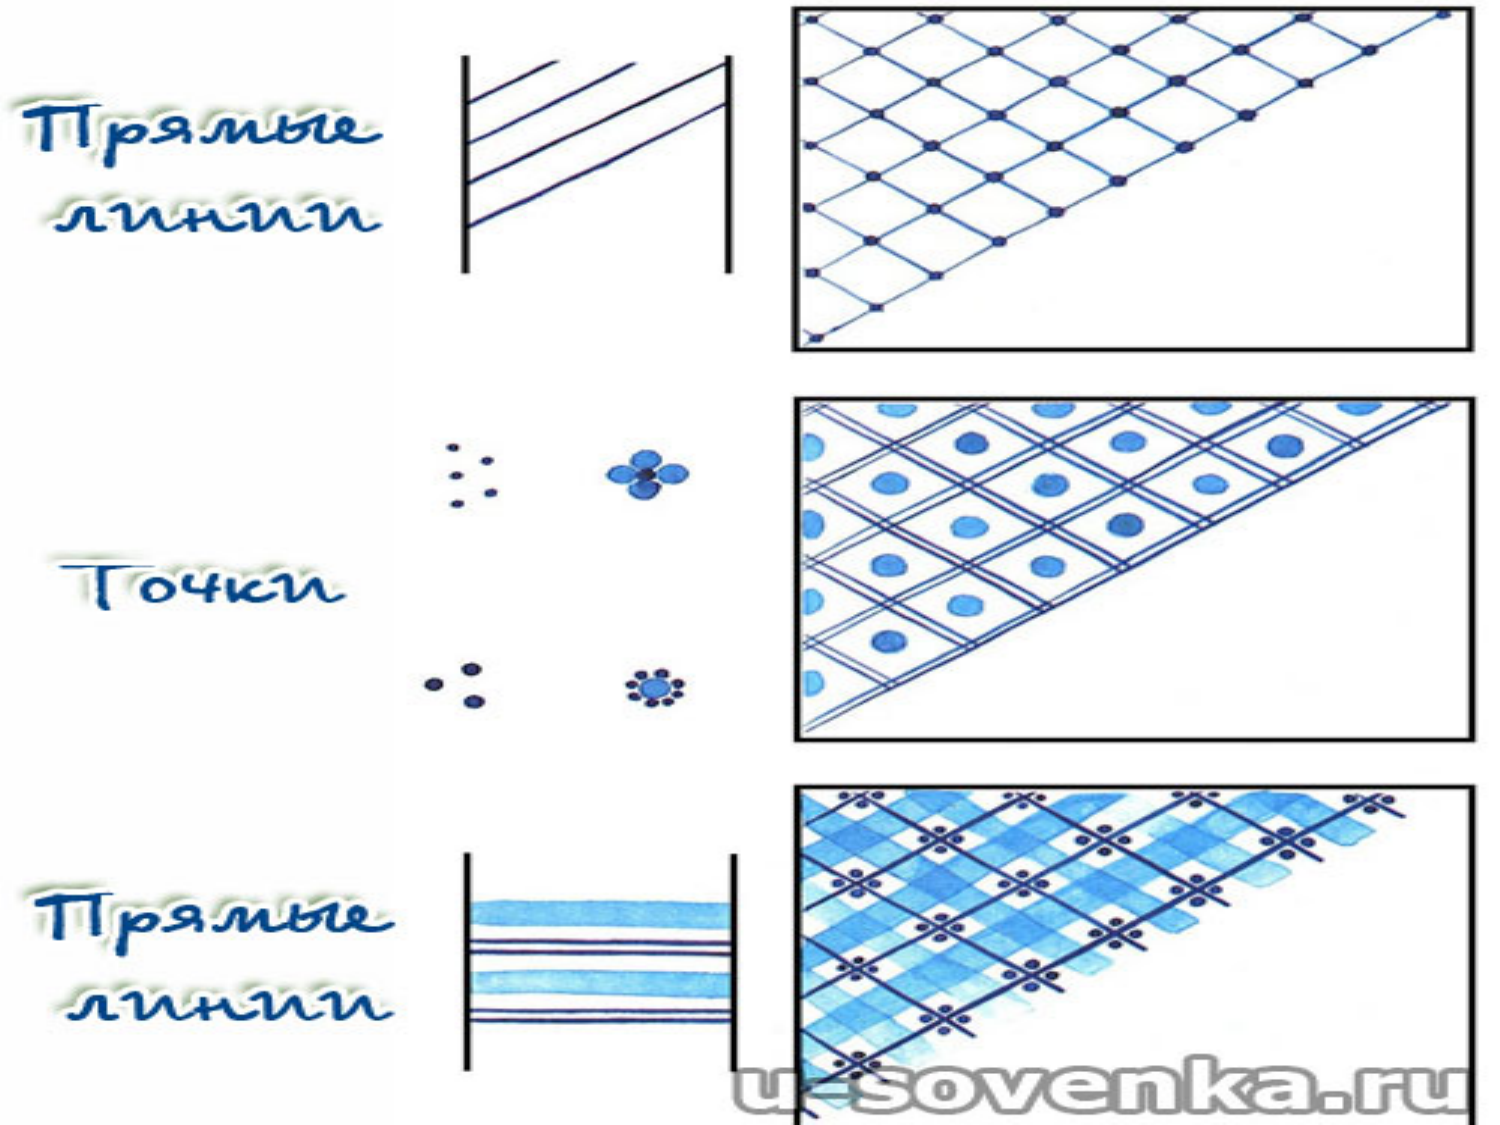

Попытайтесь поэксперементировать со смешением цветов, разбавляя синюю краску с белой и получая все новые и новые оттенки.
2) Бордюры - простейшие орнаменты: детям необходимо уловить их закономерность.